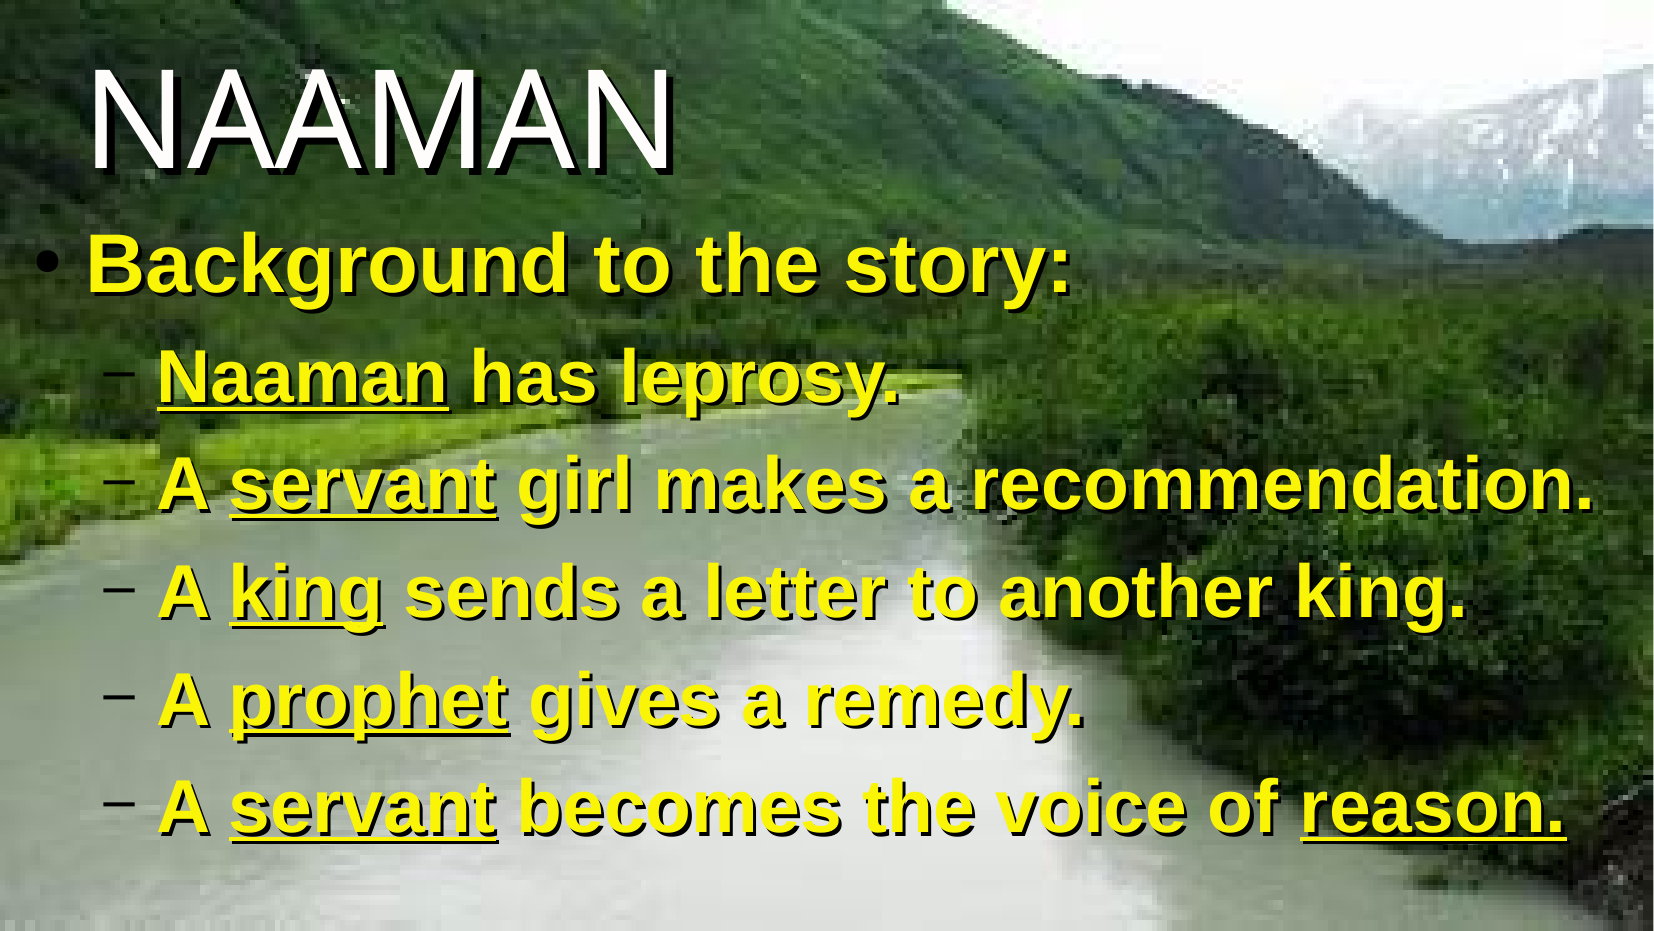

# NAAMAN
Background to the story:
Naaman has leprosy.
A servant girl makes a recommendation.
A king sends a letter to another king.
A prophet gives a remedy.
A servant becomes the voice of reason.